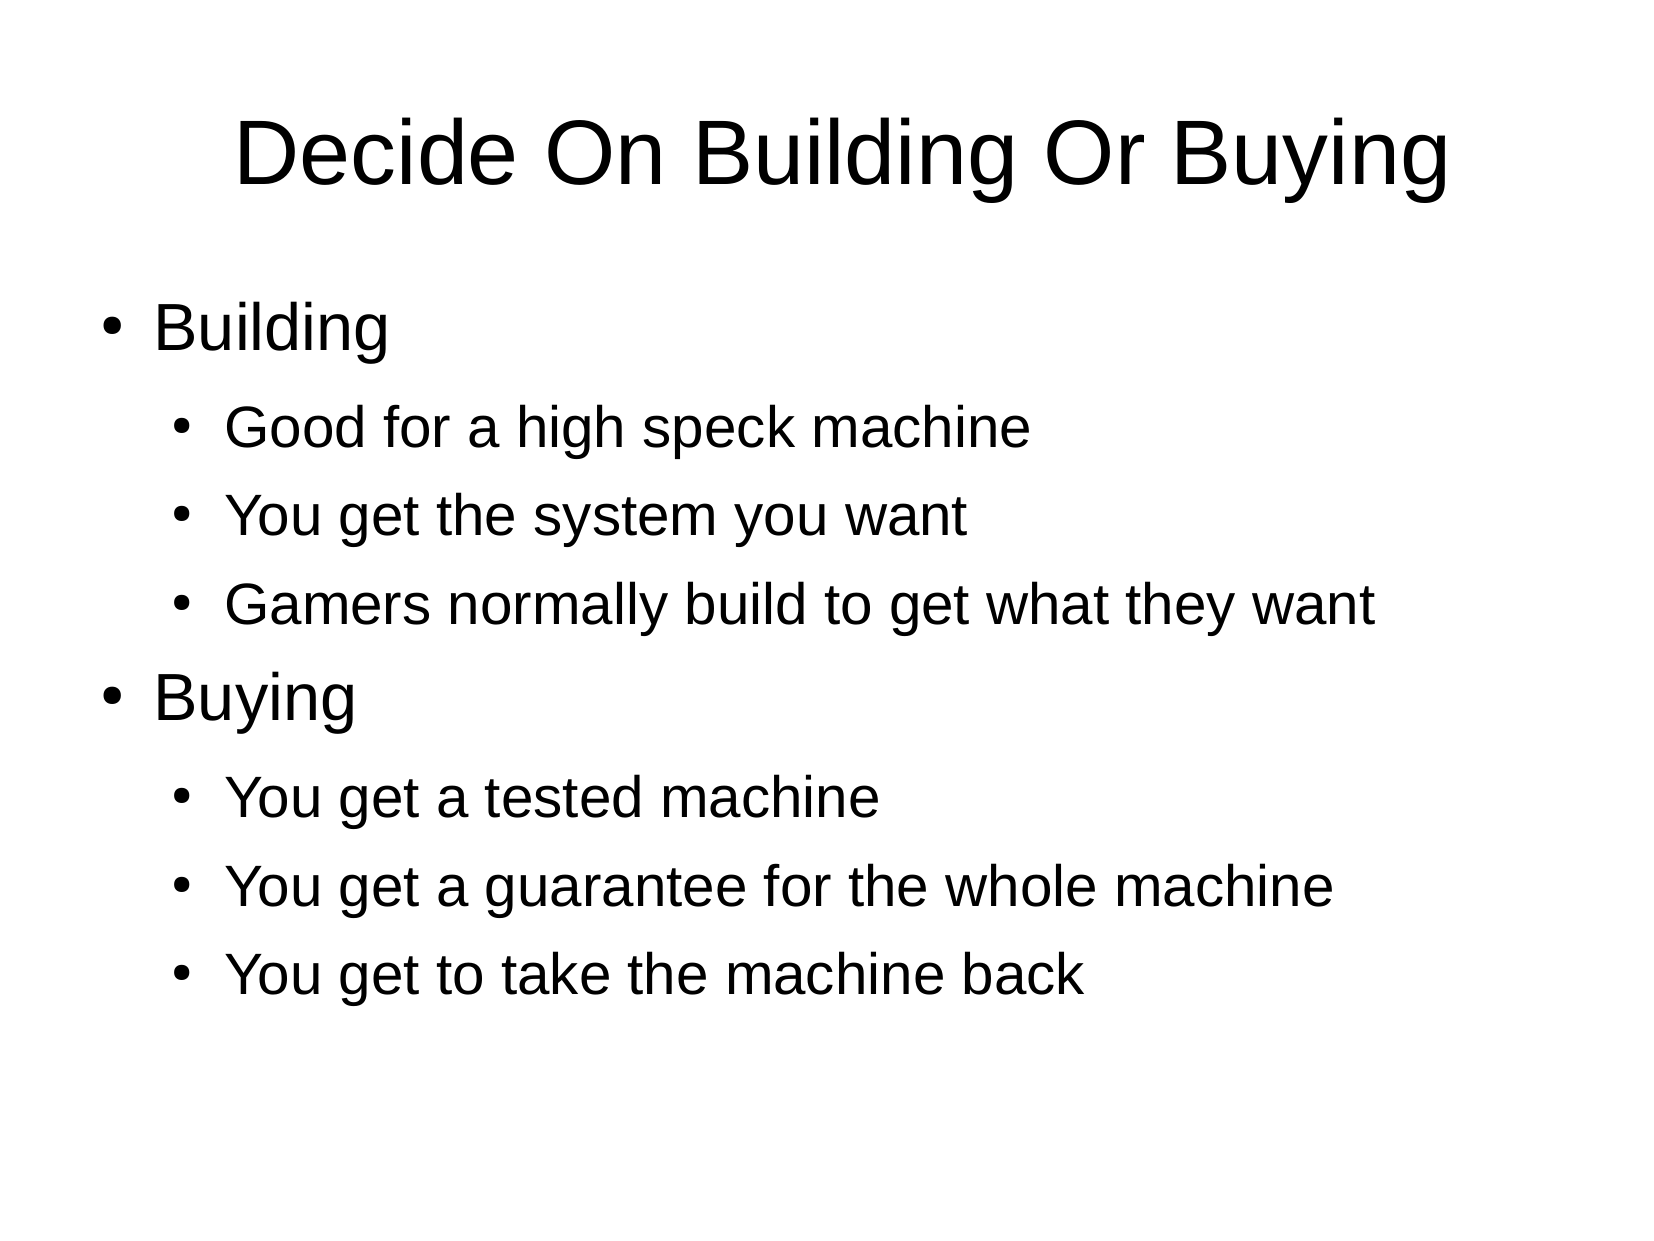

# Decide On Building Or Buying
Building
Good for a high speck machine
You get the system you want
Gamers normally build to get what they want
Buying
You get a tested machine
You get a guarantee for the whole machine
You get to take the machine back